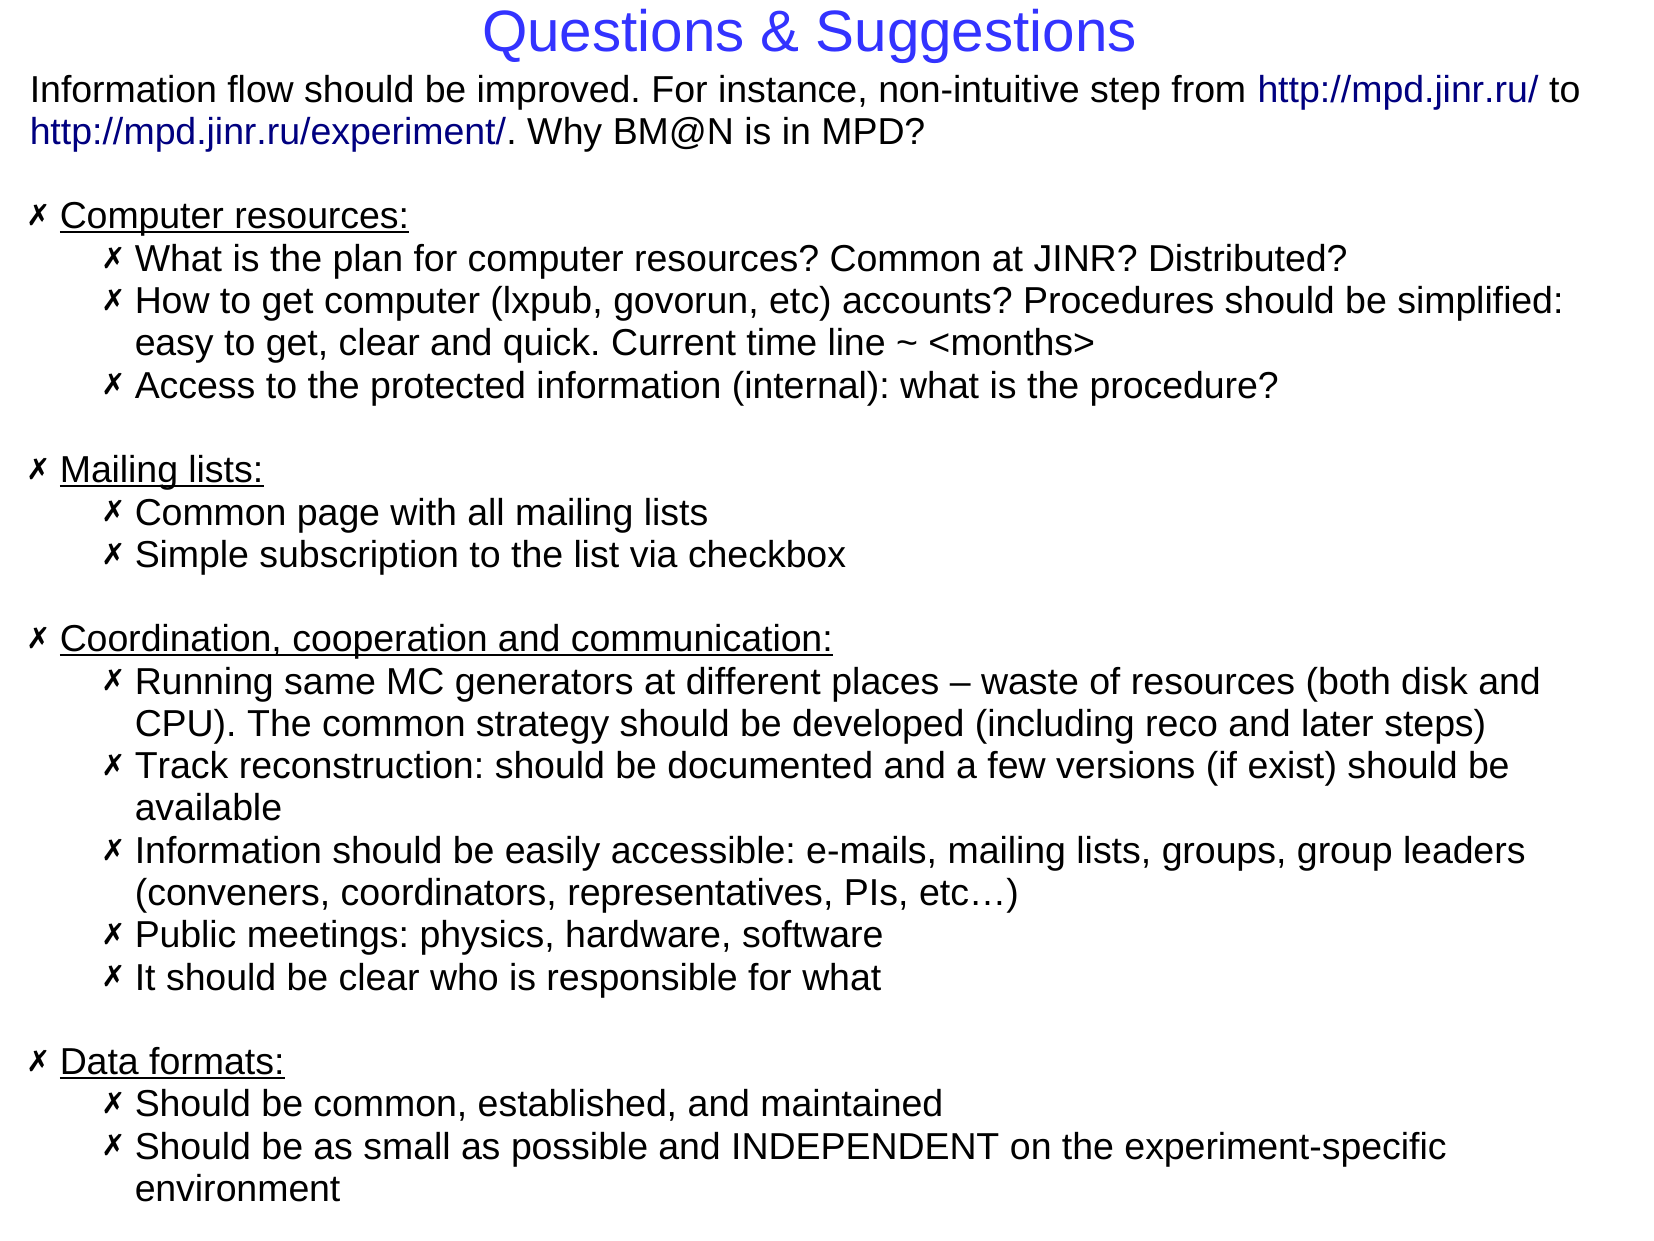

Questions & Suggestions
Information flow should be improved. For instance, non-intuitive step from http://mpd.jinr.ru/ to http://mpd.jinr.ru/experiment/. Why BM@N is in MPD?
Computer resources:
What is the plan for computer resources? Common at JINR? Distributed?
How to get computer (lxpub, govorun, etc) accounts? Procedures should be simplified: easy to get, clear and quick. Current time line ~ <months>
Access to the protected information (internal): what is the procedure?
Mailing lists:
Common page with all mailing lists
Simple subscription to the list via checkbox
Coordination, cooperation and communication:
Running same MC generators at different places – waste of resources (both disk and CPU). The common strategy should be developed (including reco and later steps)
Track reconstruction: should be documented and a few versions (if exist) should be available
Information should be easily accessible: e-mails, mailing lists, groups, group leaders (conveners, coordinators, representatives, PIs, etc…)
Public meetings: physics, hardware, software
It should be clear who is responsible for what
Data formats:
Should be common, established, and maintained
Should be as small as possible and INDEPENDENT on the experiment-specific environment